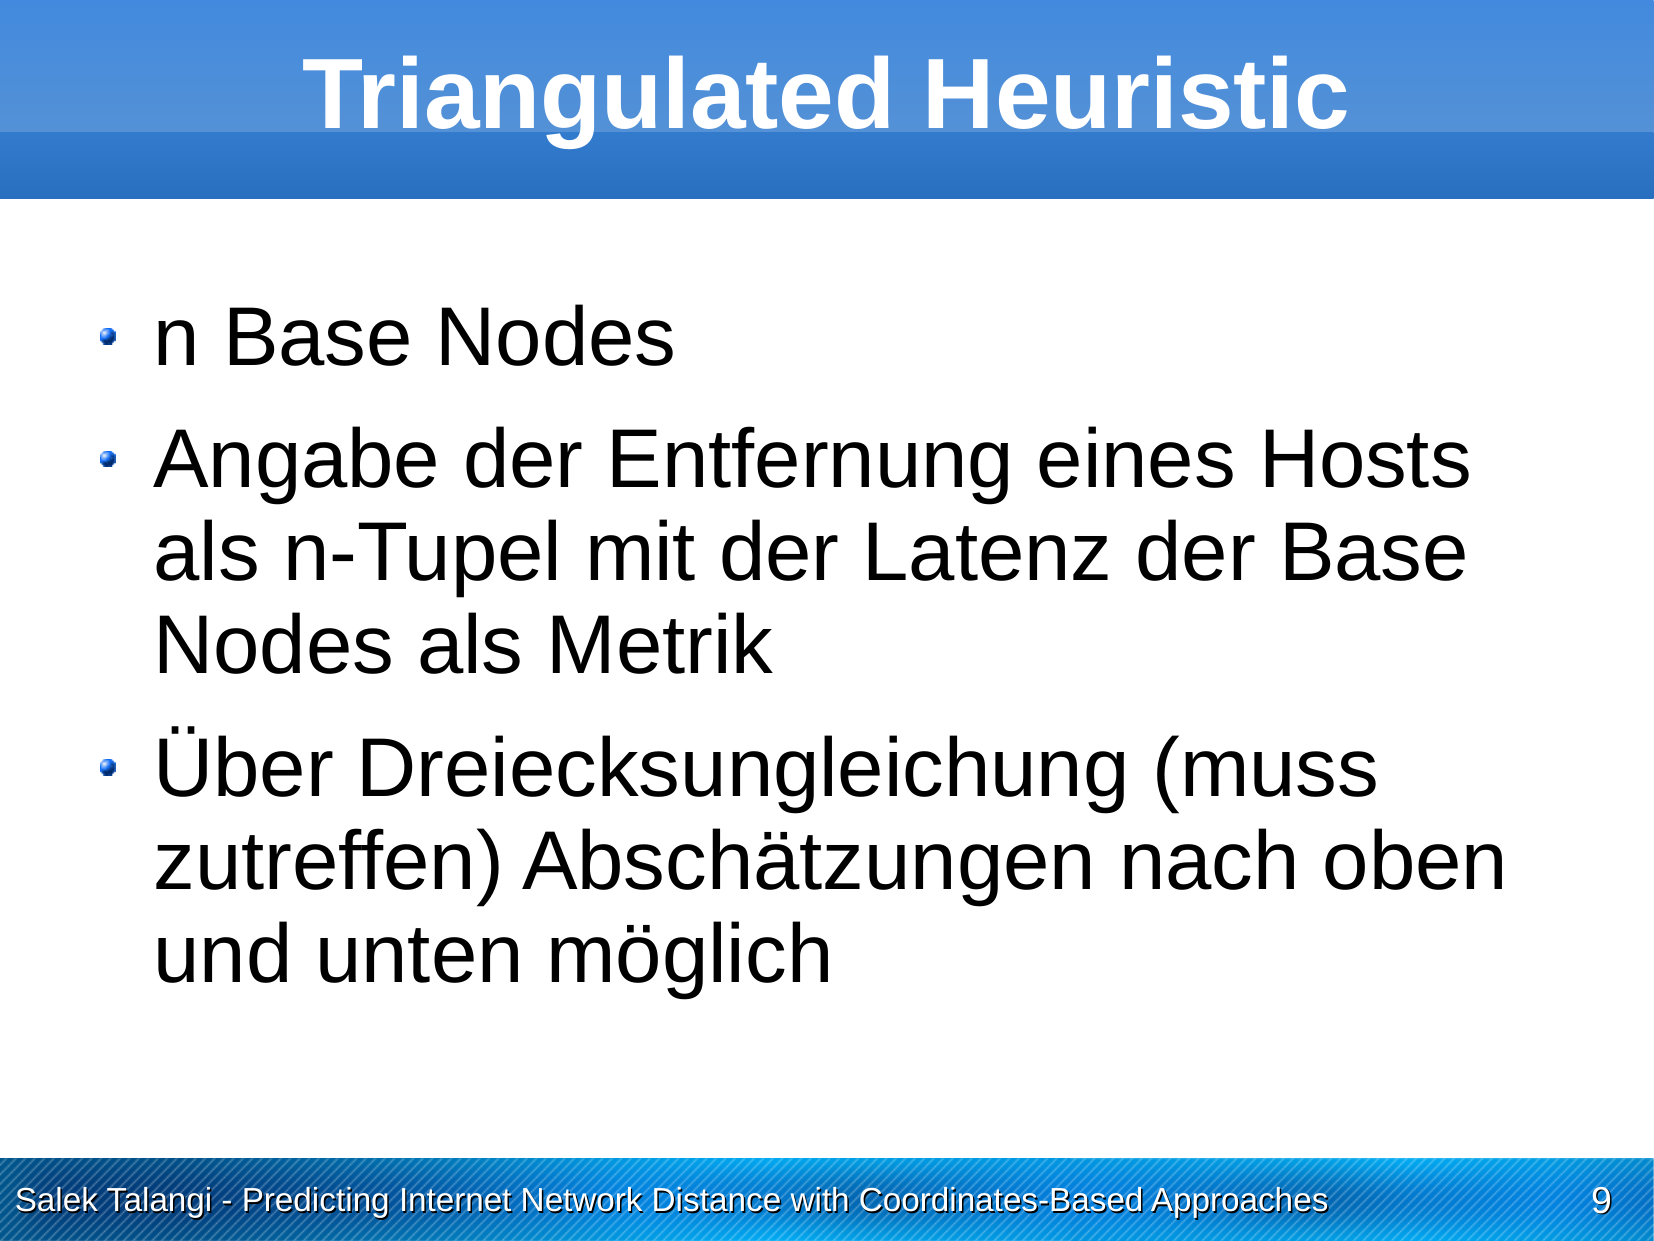

# Triangulated Heuristic
n Base Nodes
Angabe der Entfernung eines Hosts als n-Tupel mit der Latenz der Base Nodes als Metrik
Über Dreiecksungleichung (muss zutreffen) Abschätzungen nach oben und unten möglich